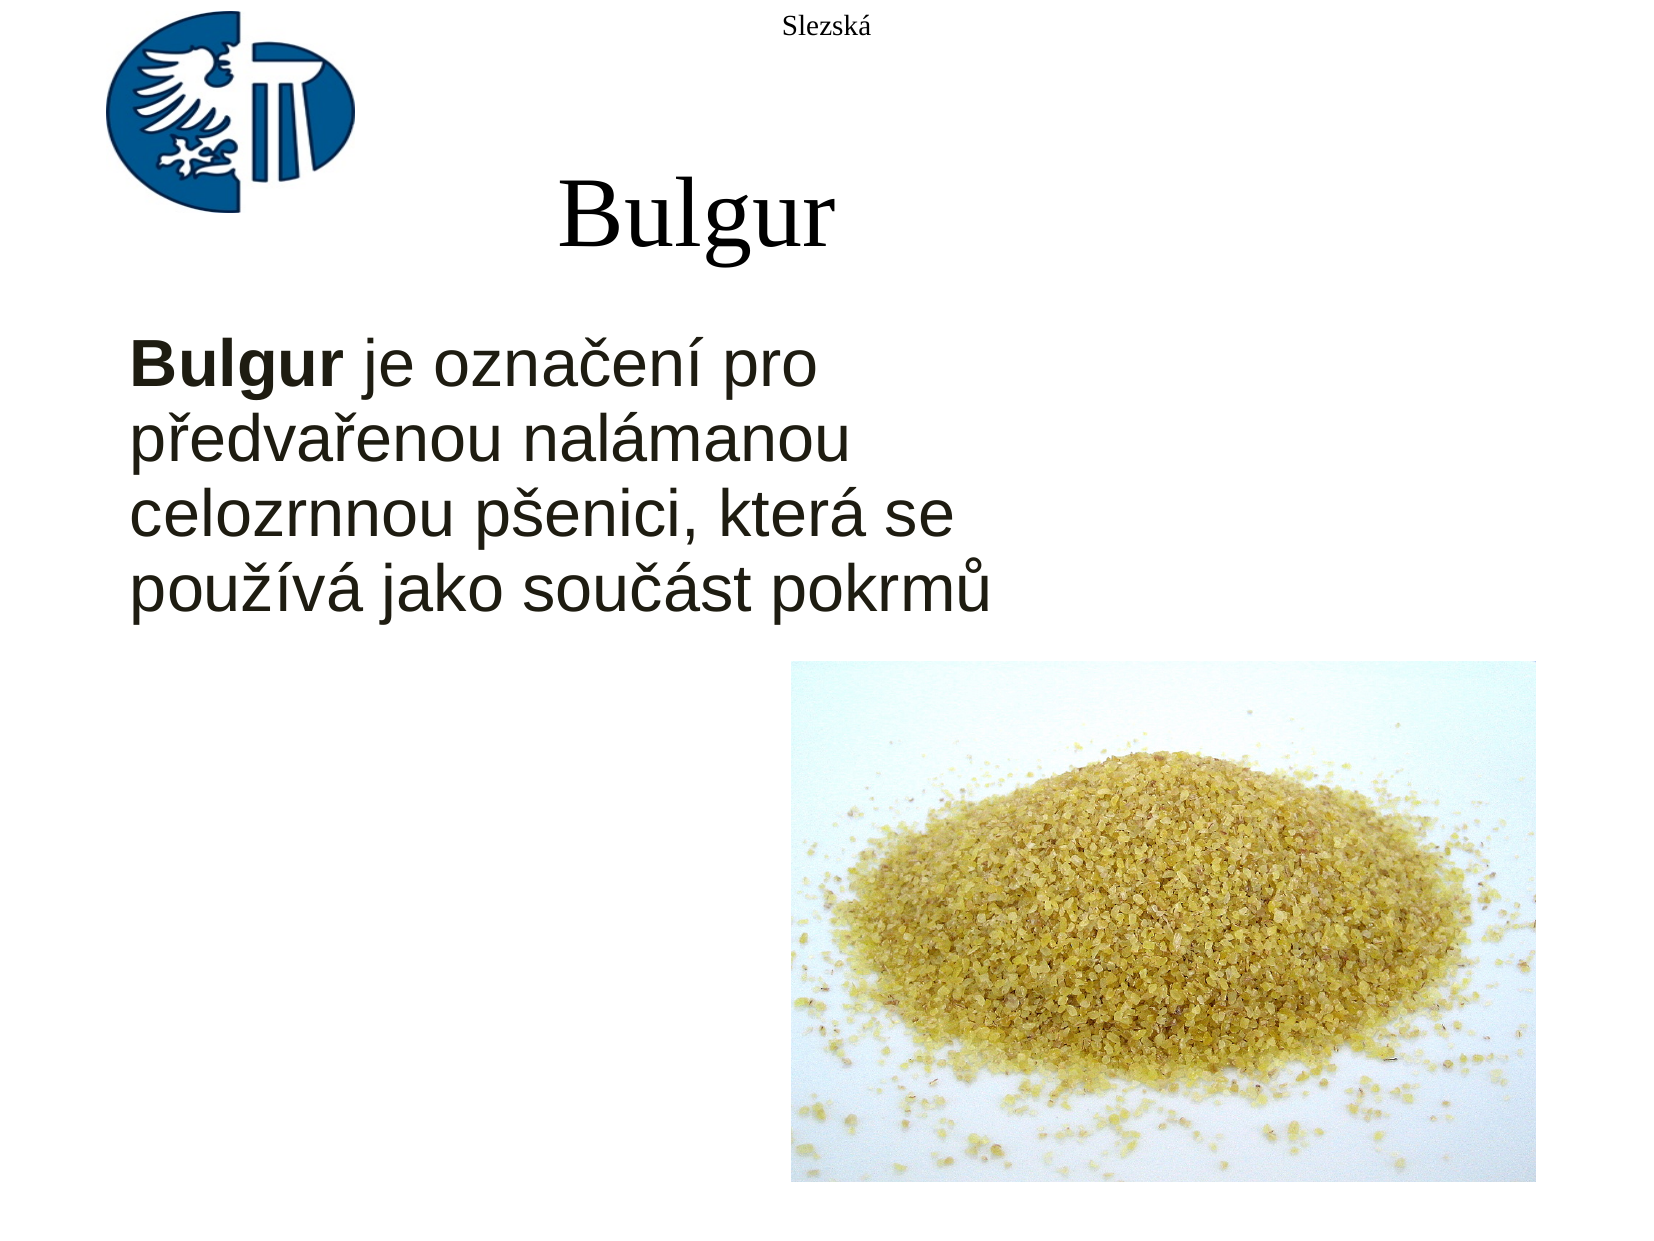

Bulgur je označení pro předvařenou nalámanou celozrnnou pšenici, která se používá jako součást pokrmů
ahoj
# Bulgur